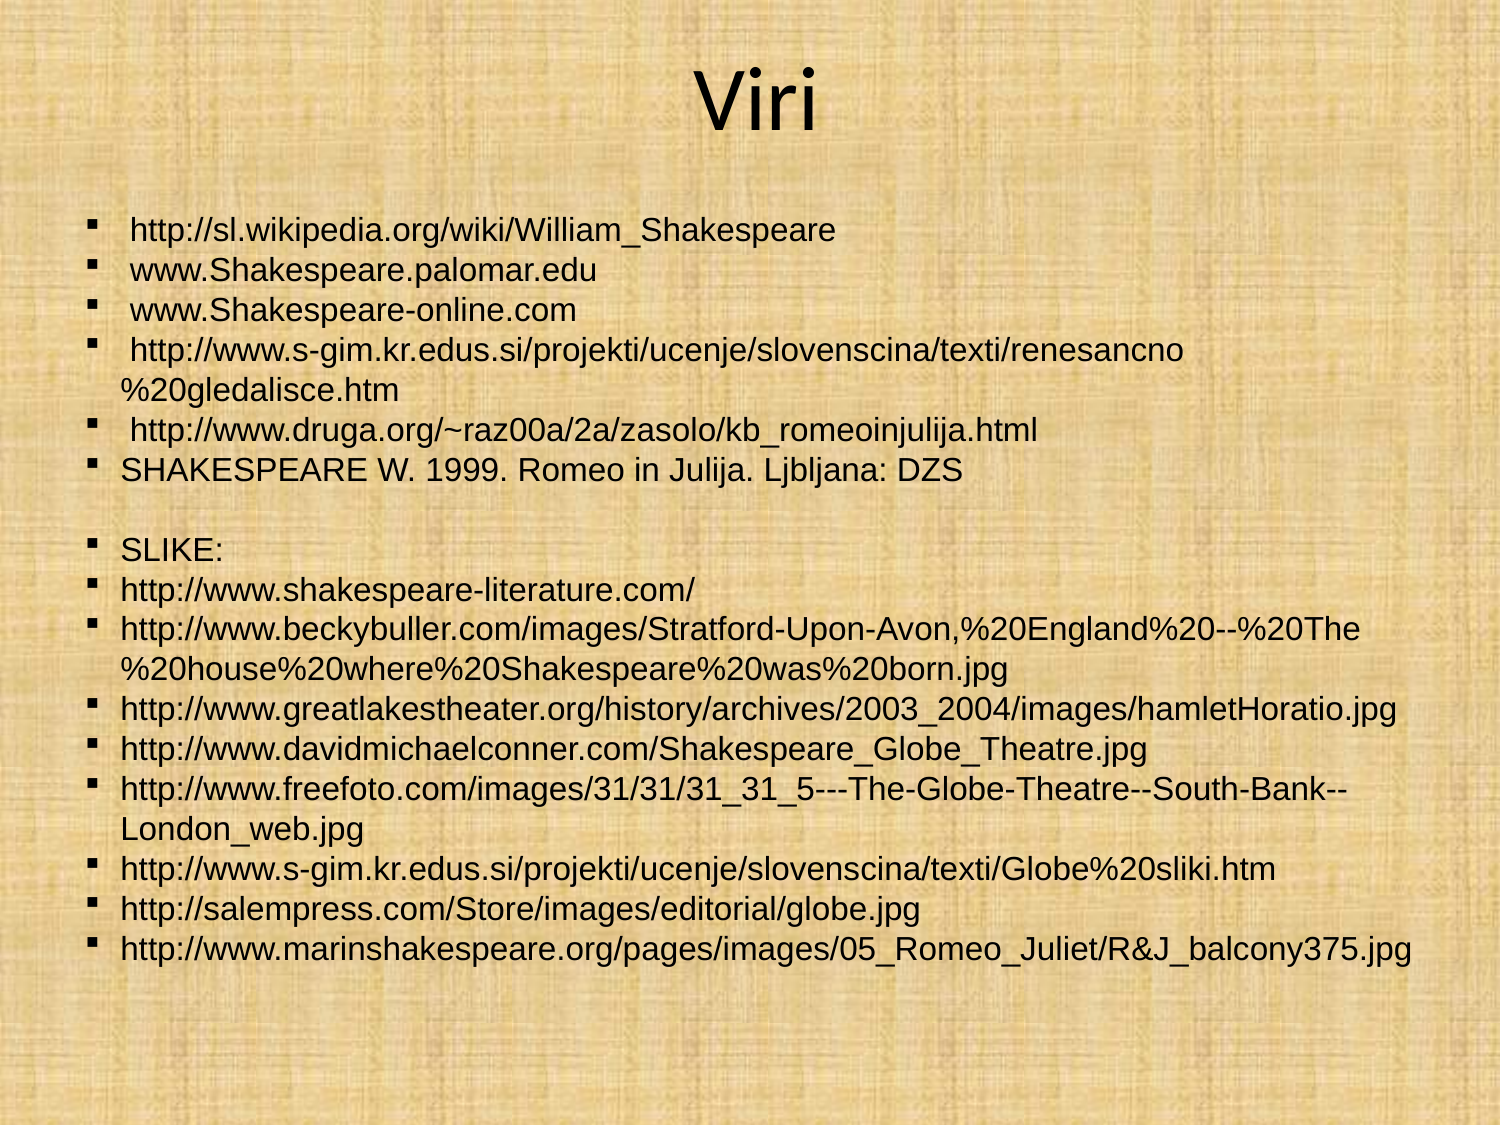

# Viri
 http://sl.wikipedia.org/wiki/William_Shakespeare
 www.Shakespeare.palomar.edu
 www.Shakespeare-online.com
 http://www.s-gim.kr.edus.si/projekti/ucenje/slovenscina/texti/renesancno%20gledalisce.htm
 http://www.druga.org/~raz00a/2a/zasolo/kb_romeoinjulija.html
SHAKESPEARE W. 1999. Romeo in Julija. Ljbljana: DZS
SLIKE:
http://www.shakespeare-literature.com/
http://www.beckybuller.com/images/Stratford-Upon-Avon,%20England%20--%20The%20house%20where%20Shakespeare%20was%20born.jpg
http://www.greatlakestheater.org/history/archives/2003_2004/images/hamletHoratio.jpg
http://www.davidmichaelconner.com/Shakespeare_Globe_Theatre.jpg
http://www.freefoto.com/images/31/31/31_31_5---The-Globe-Theatre--South-Bank--London_web.jpg
http://www.s-gim.kr.edus.si/projekti/ucenje/slovenscina/texti/Globe%20sliki.htm
http://salempress.com/Store/images/editorial/globe.jpg
http://www.marinshakespeare.org/pages/images/05_Romeo_Juliet/R&J_balcony375.jpg